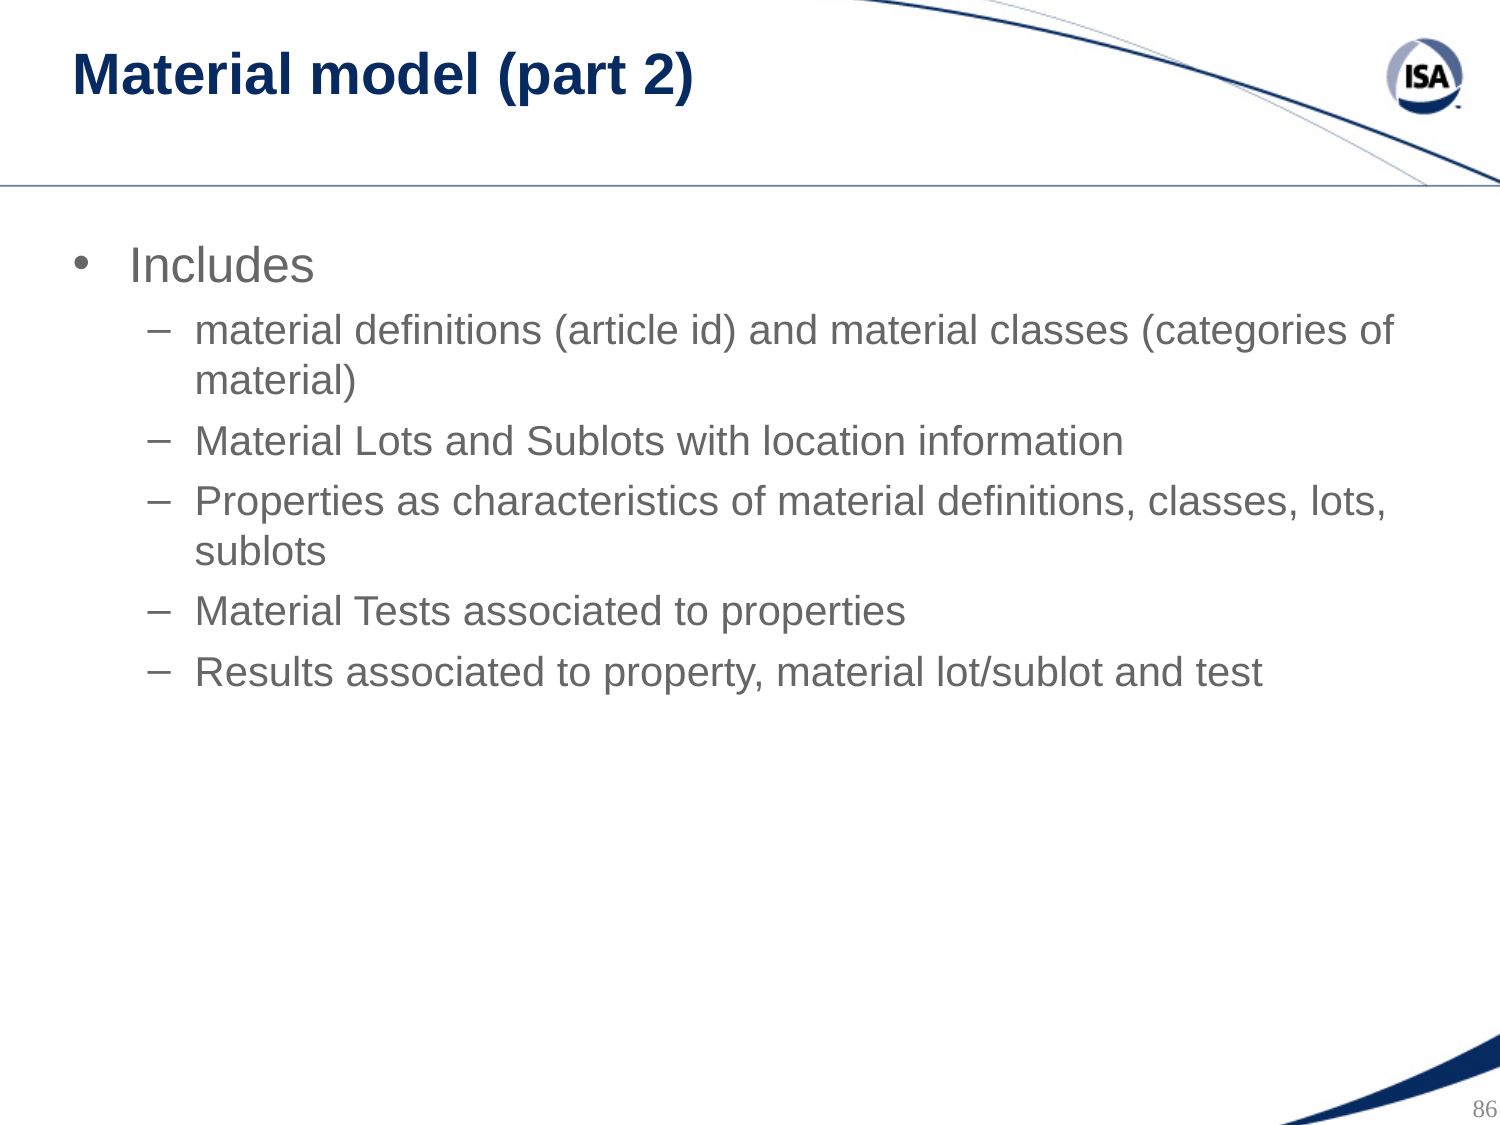

# Material model (part 2)
Includes
material definitions (article id) and material classes (categories of material)
Material Lots and Sublots with location information
Properties as characteristics of material definitions, classes, lots, sublots
Material Tests associated to properties
Results associated to property, material lot/sublot and test